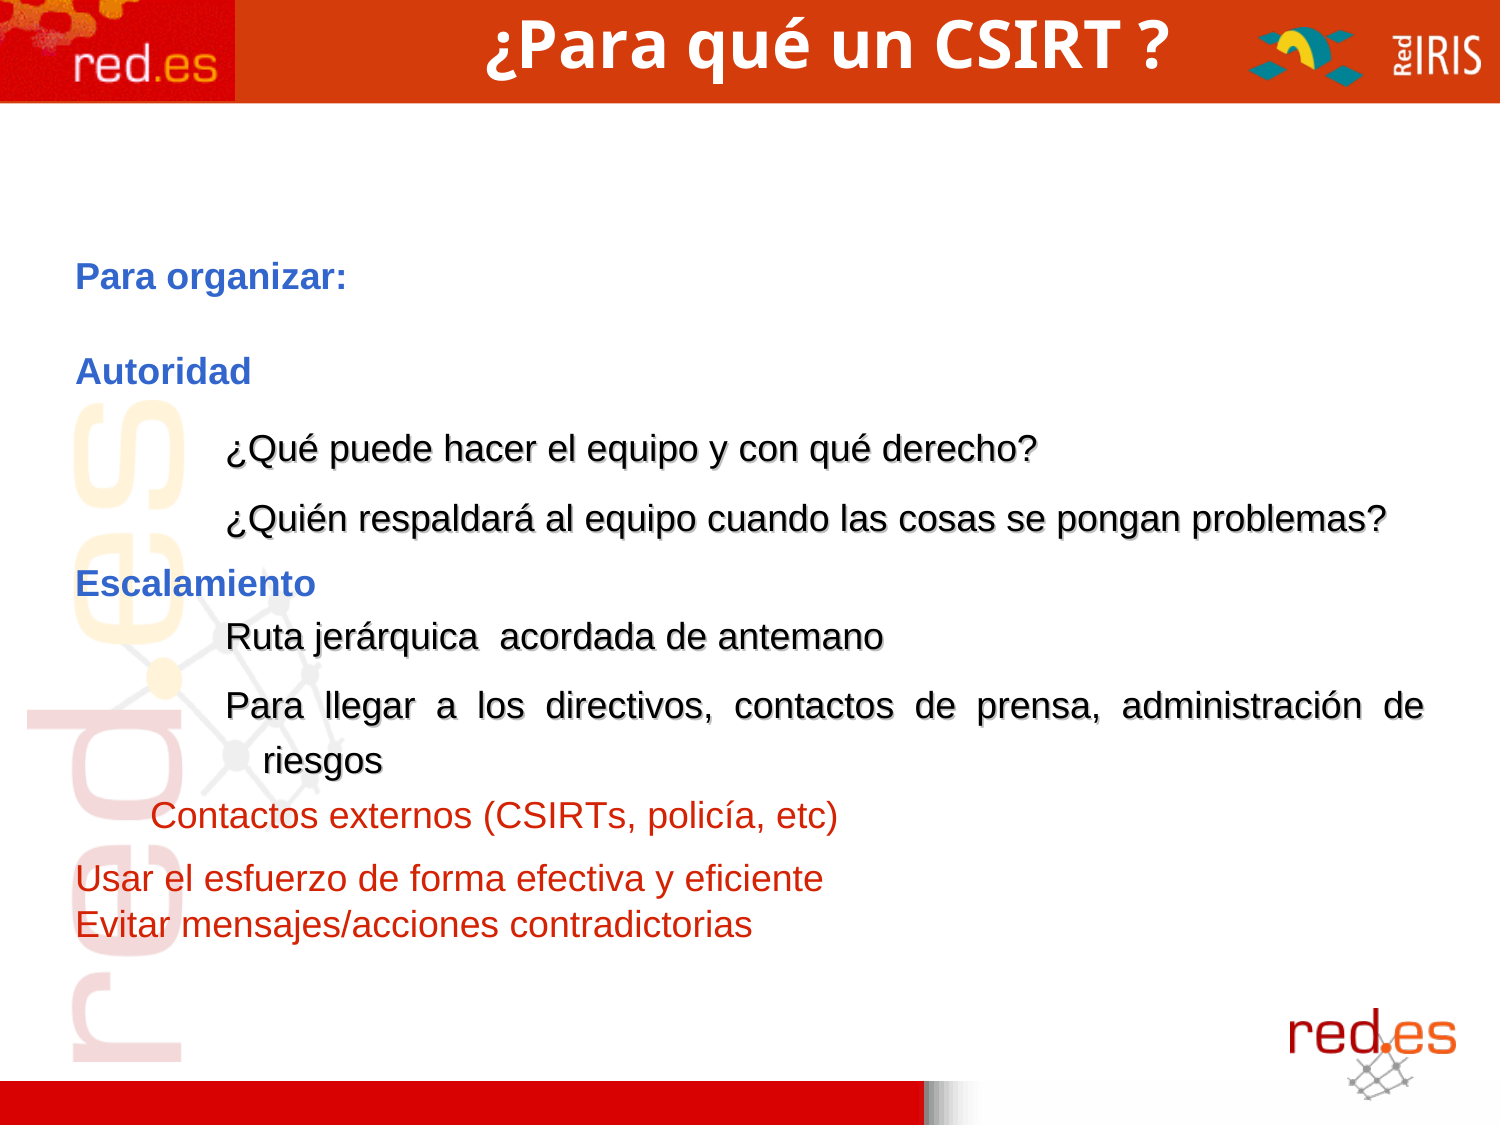

# ¿Para qué un CSIRT ?
Para organizar:
Autoridad
¿Qué puede hacer el equipo y con qué derecho?
¿Quién respaldará al equipo cuando las cosas se pongan problemas?
Escalamiento
Ruta jerárquica acordada de antemano
Para llegar a los directivos, contactos de prensa, administración de riesgos
Contactos externos (CSIRTs, policía, etc)
Usar el esfuerzo de forma efectiva y eficiente
Evitar mensajes/acciones contradictorias